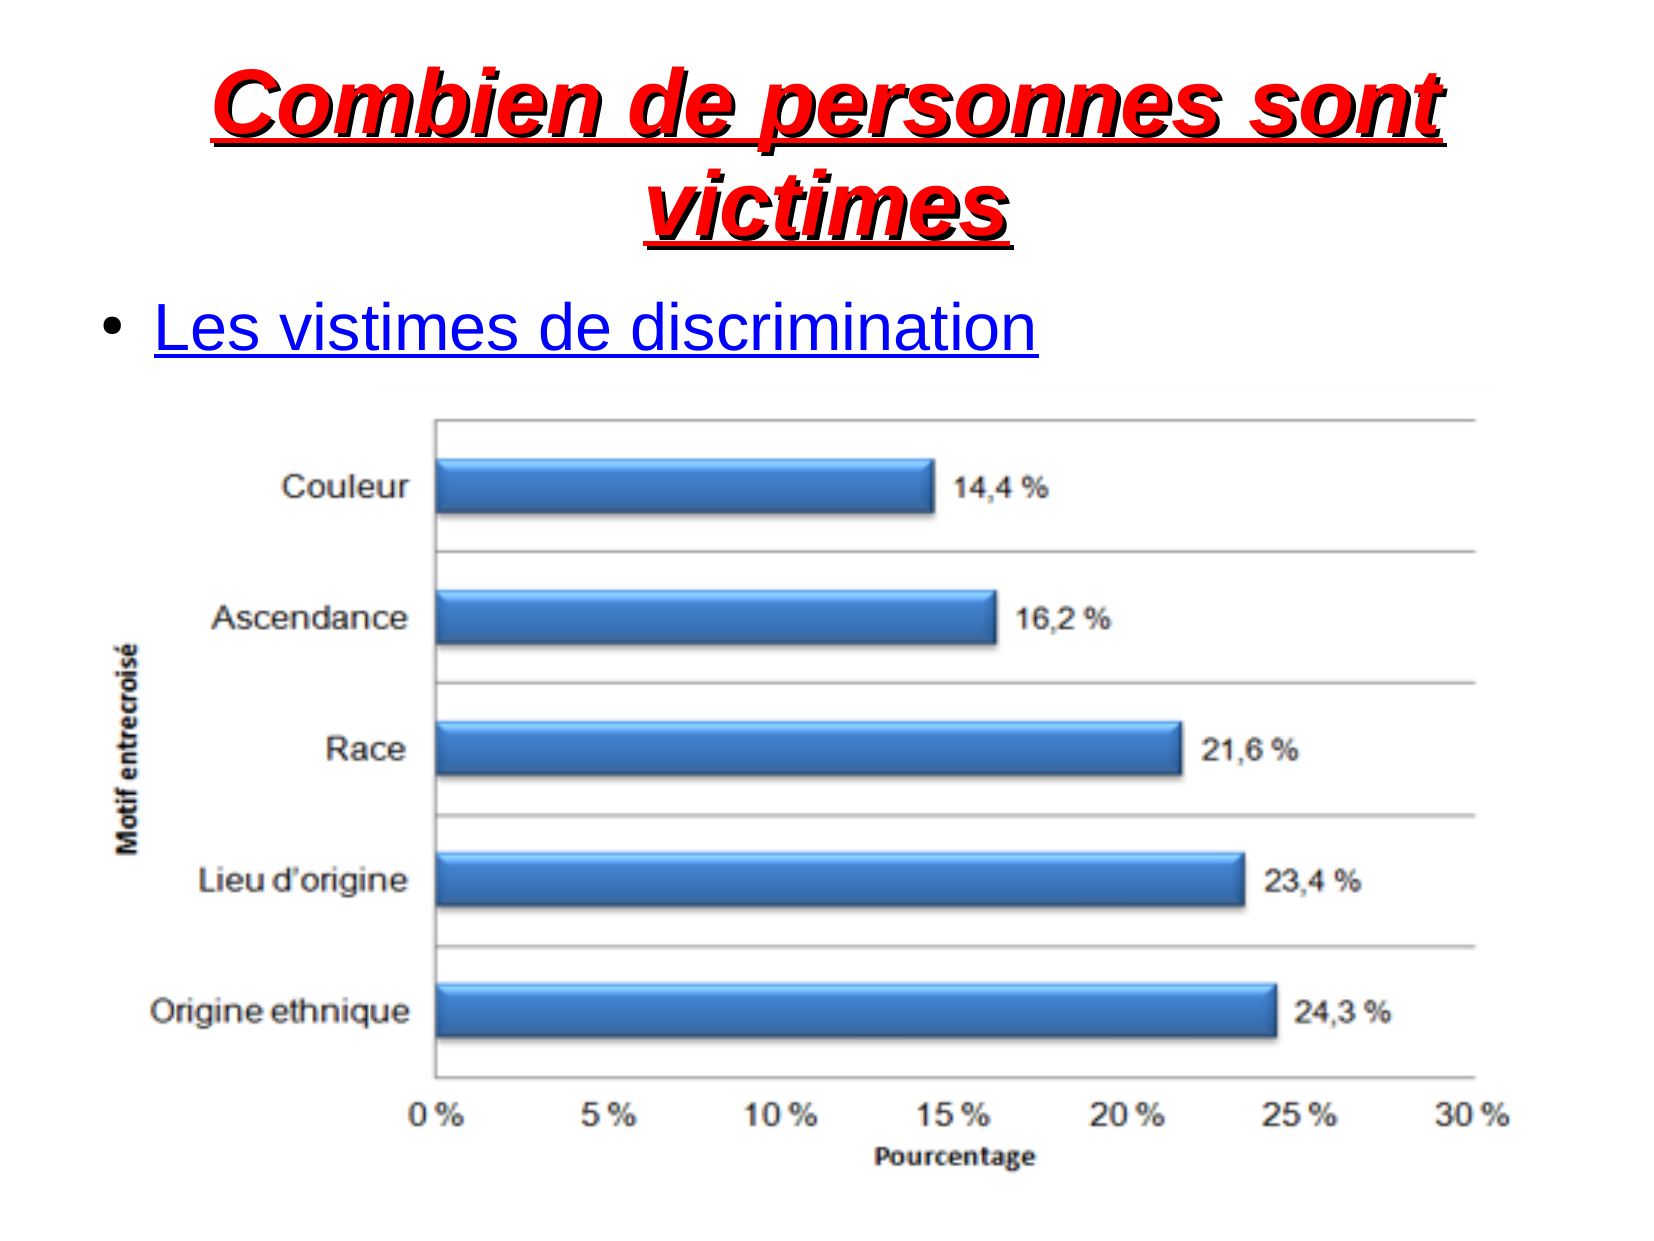

# Combien de personnes sont victimes
Les vistimes de discrimination